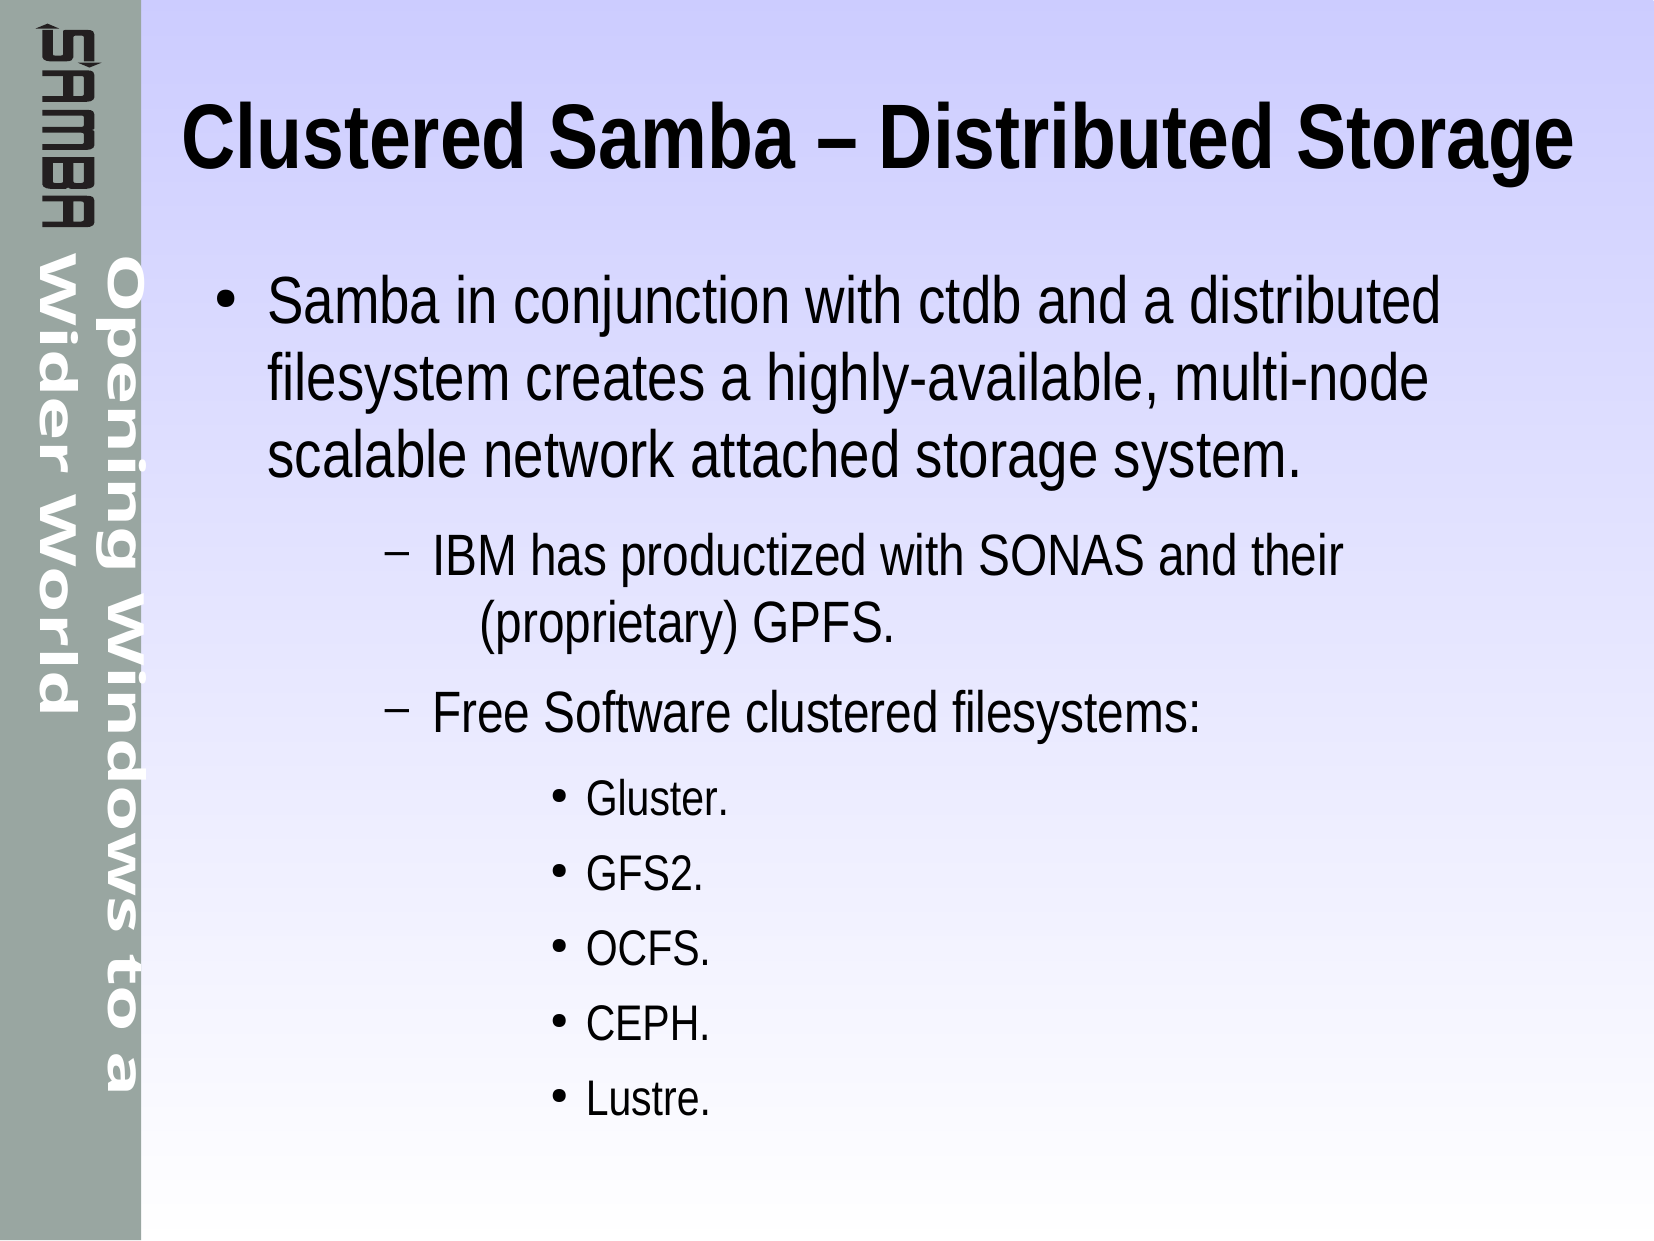

# Clustered Samba – Distributed Storage
Samba in conjunction with ctdb and a distributed filesystem creates a highly-available, multi-node scalable network attached storage system.
IBM has productized with SONAS and their (proprietary) GPFS.
Free Software clustered filesystems:
Gluster.
GFS2.
OCFS.
CEPH.
Lustre.